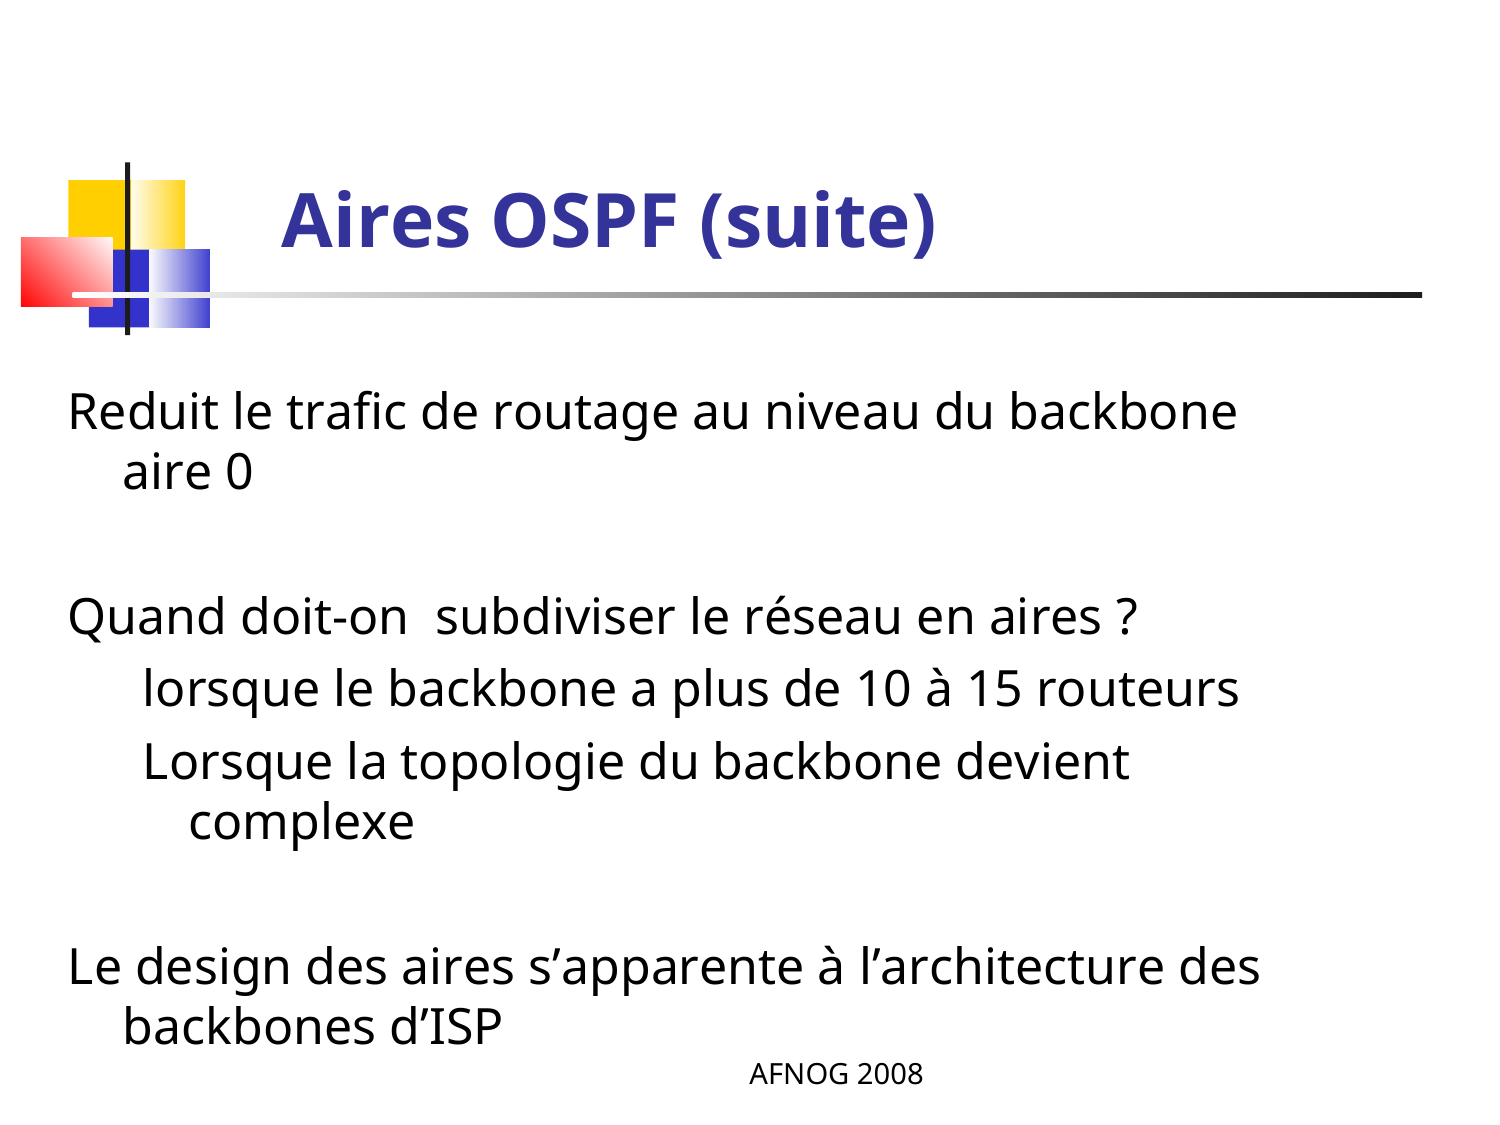

# Aires OSPF (suite)‏
Reduit le trafic de routage au niveau du backbone aire 0
Quand doit-on subdiviser le réseau en aires ?
lorsque le backbone a plus de 10 à 15 routeurs
Lorsque la topologie du backbone devient complexe
Le design des aires s’apparente à l’architecture des backbones d’ISP
AFNOG 2008